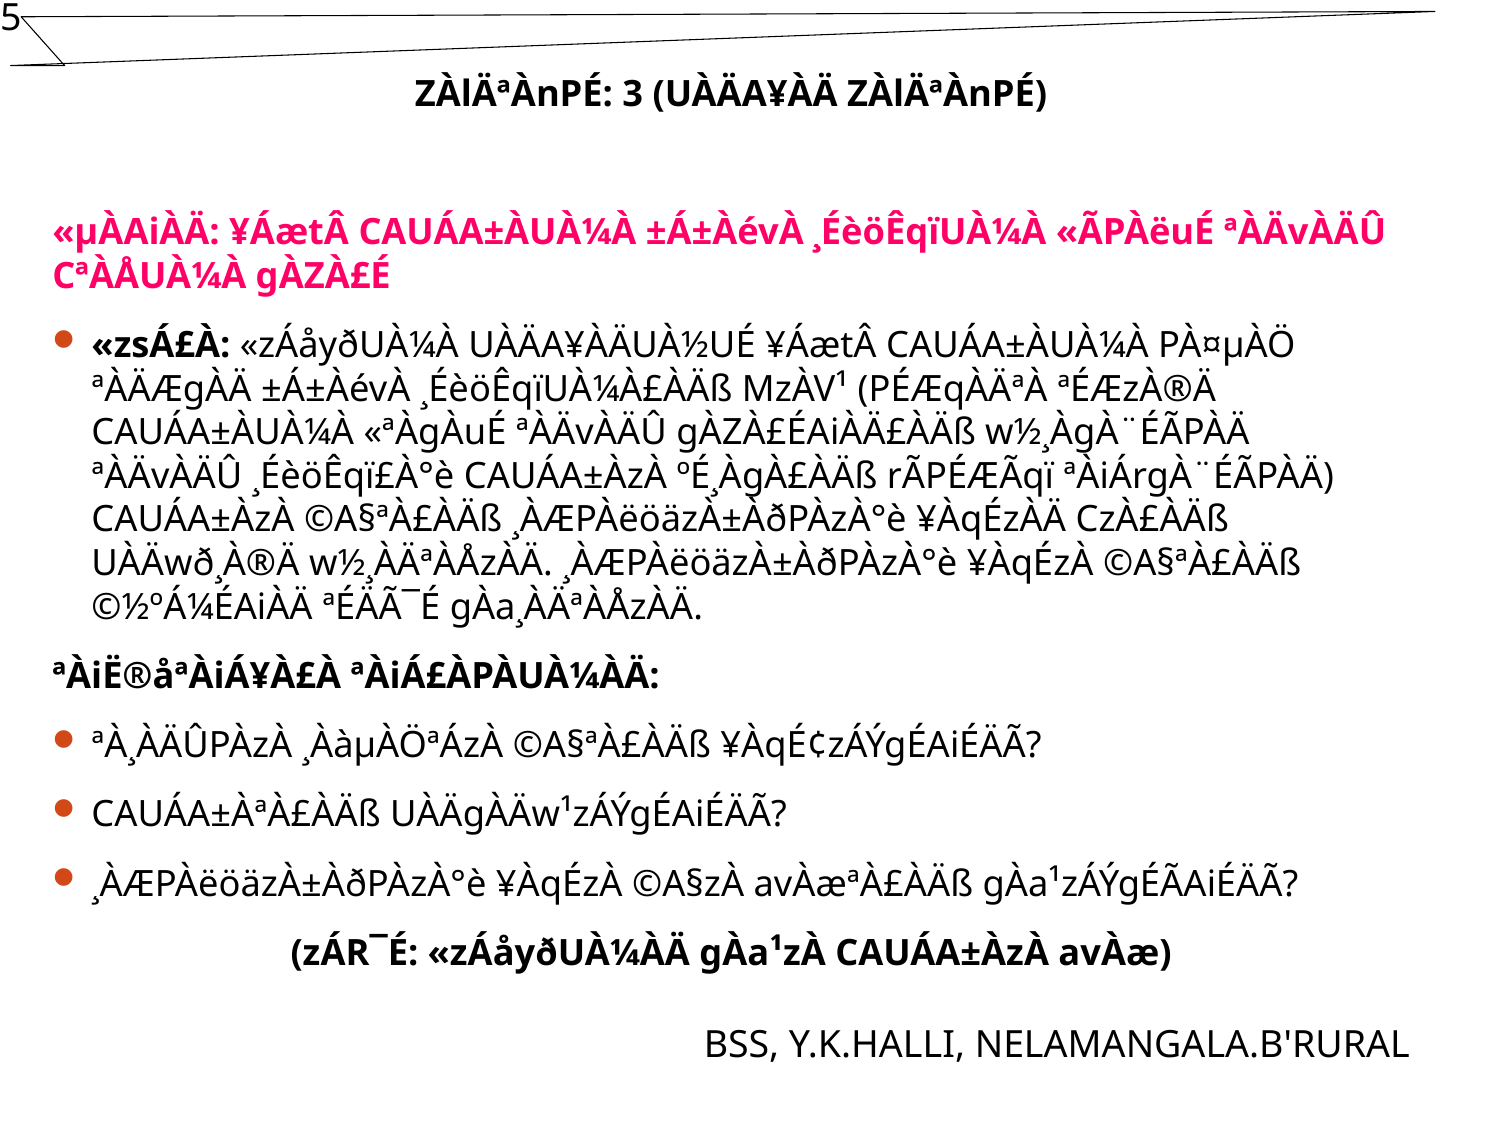

# ZÀlÄªÀnPÉ: 3 (UÀÄA¥ÀÄ ZÀlÄªÀnPÉ)
«µÀAiÀÄ: ¥ÁætÂ CAUÁA±ÀUÀ¼À ±Á±ÀévÀ ¸ÉèöÊqïUÀ¼À «ÃPÀëuÉ ªÀÄvÀÄÛ CªÀÅUÀ¼À gÀZÀ£É
«zsÁ£À: «zÁåyðUÀ¼À UÀÄA¥ÀÄUÀ½UÉ ¥ÁætÂ CAUÁA±ÀUÀ¼À PÀ¤µÀÖ ªÀÄÆgÀÄ ±Á±ÀévÀ ¸ÉèöÊqïUÀ¼À£ÀÄß MzÀV¹ (PÉÆqÀÄªÀ ªÉÆzÀ®Ä CAUÁA±ÀUÀ¼À «ªÀgÀuÉ ªÀÄvÀÄÛ gÀZÀ£ÉAiÀÄ£ÀÄß w½¸ÀgÀ¨ÉÃPÀÄ ªÀÄvÀÄÛ ¸ÉèöÊqï£À°è CAUÁA±ÀzÀ ºÉ¸ÀgÀ£ÀÄß rÃPÉÆÃqï ªÀiÁrgÀ¨ÉÃPÀÄ) CAUÁA±ÀzÀ ©A§ªÀ£ÀÄß ¸ÀÆPÀëöäzÀ±ÀðPÀzÀ°è ¥ÀqÉzÀÄ CzÀ£ÀÄß UÀÄwð¸À®Ä w½¸ÀÄªÀÅzÀÄ. ¸ÀÆPÀëöäzÀ±ÀðPÀzÀ°è ¥ÀqÉzÀ ©A§ªÀ£ÀÄß ©½ºÁ¼ÉAiÀÄ ªÉÄÃ¯É gÀa¸ÀÄªÀÅzÀÄ.
ªÀiË®åªÀiÁ¥À£À ªÀiÁ£ÀPÀUÀ¼ÀÄ:
ªÀ¸ÀÄÛPÀzÀ ¸ÀàµÀÖªÁzÀ ©A§ªÀ£ÀÄß ¥ÀqÉ¢zÁÝgÉAiÉÄÃ?
CAUÁA±ÀªÀ£ÀÄß UÀÄgÀÄw¹zÁÝgÉAiÉÄÃ?
¸ÀÆPÀëöäzÀ±ÀðPÀzÀ°è ¥ÀqÉzÀ ©A§zÀ avÀæªÀ£ÀÄß gÀa¹zÁÝgÉÃAiÉÄÃ?
(zÁR¯É: «zÁåyðUÀ¼ÀÄ gÀa¹zÀ CAUÁA±ÀzÀ avÀæ)
 BSS, Y.K.HALLI, NELAMANGALA.B'RURAL